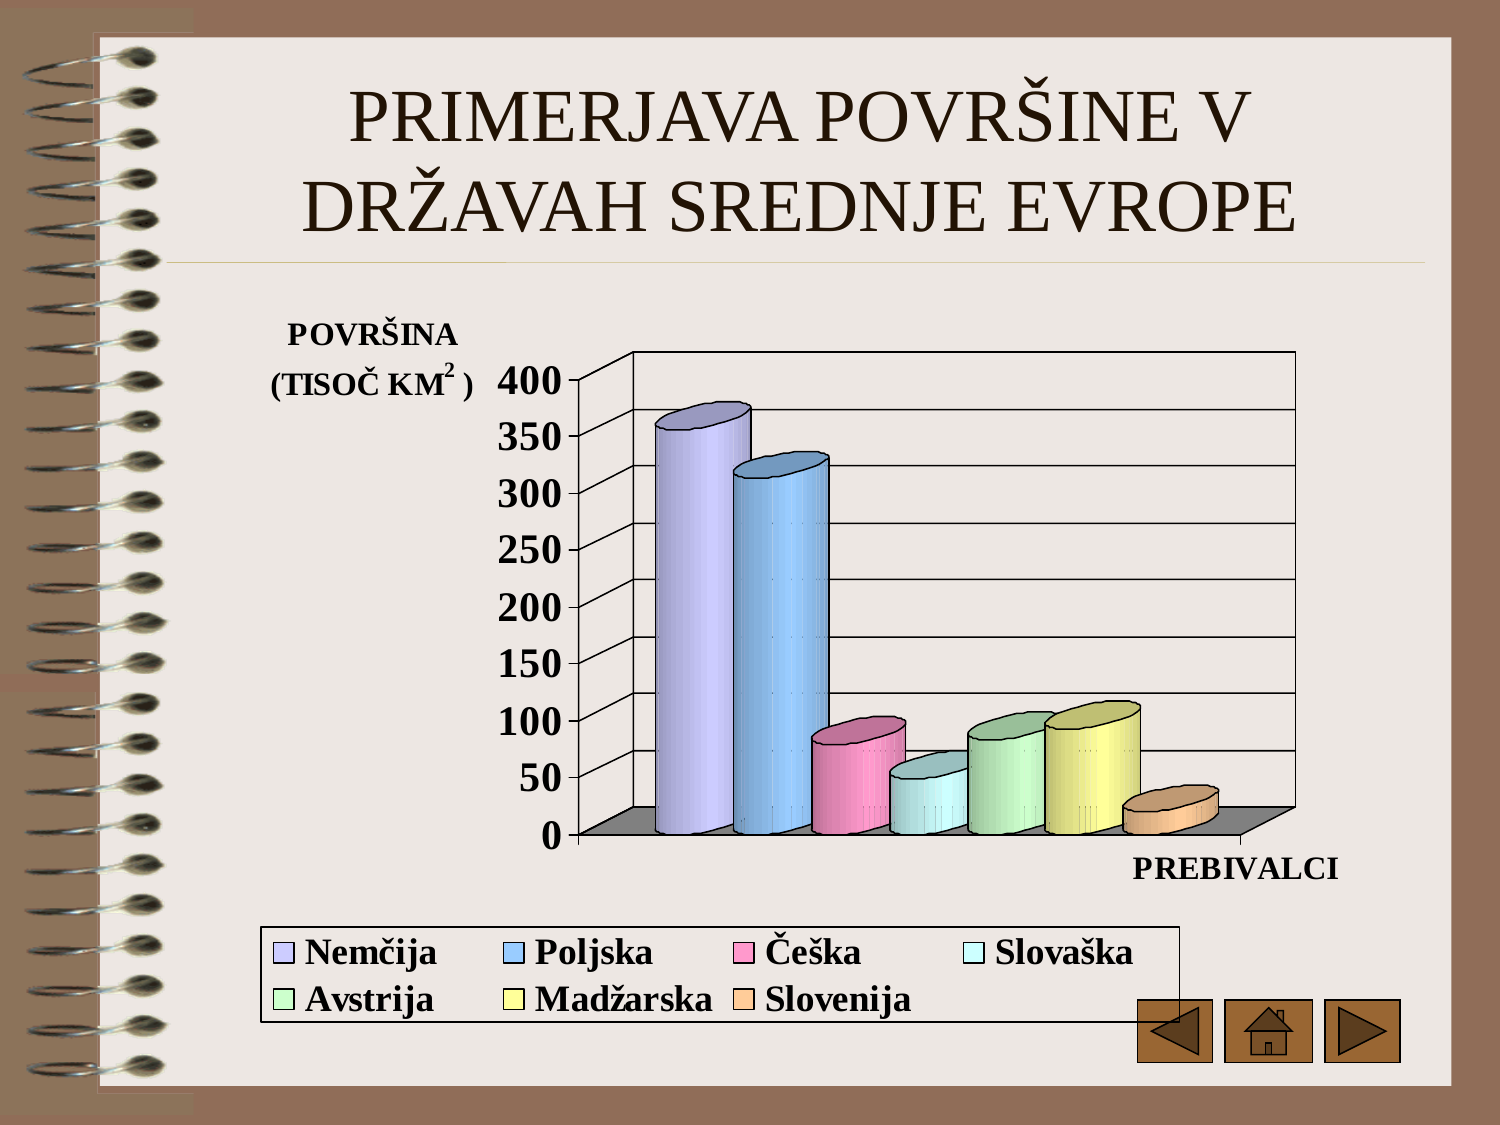

# PRIMERJAVA POVRŠINE V DRŽAVAH SREDNJE EVROPE